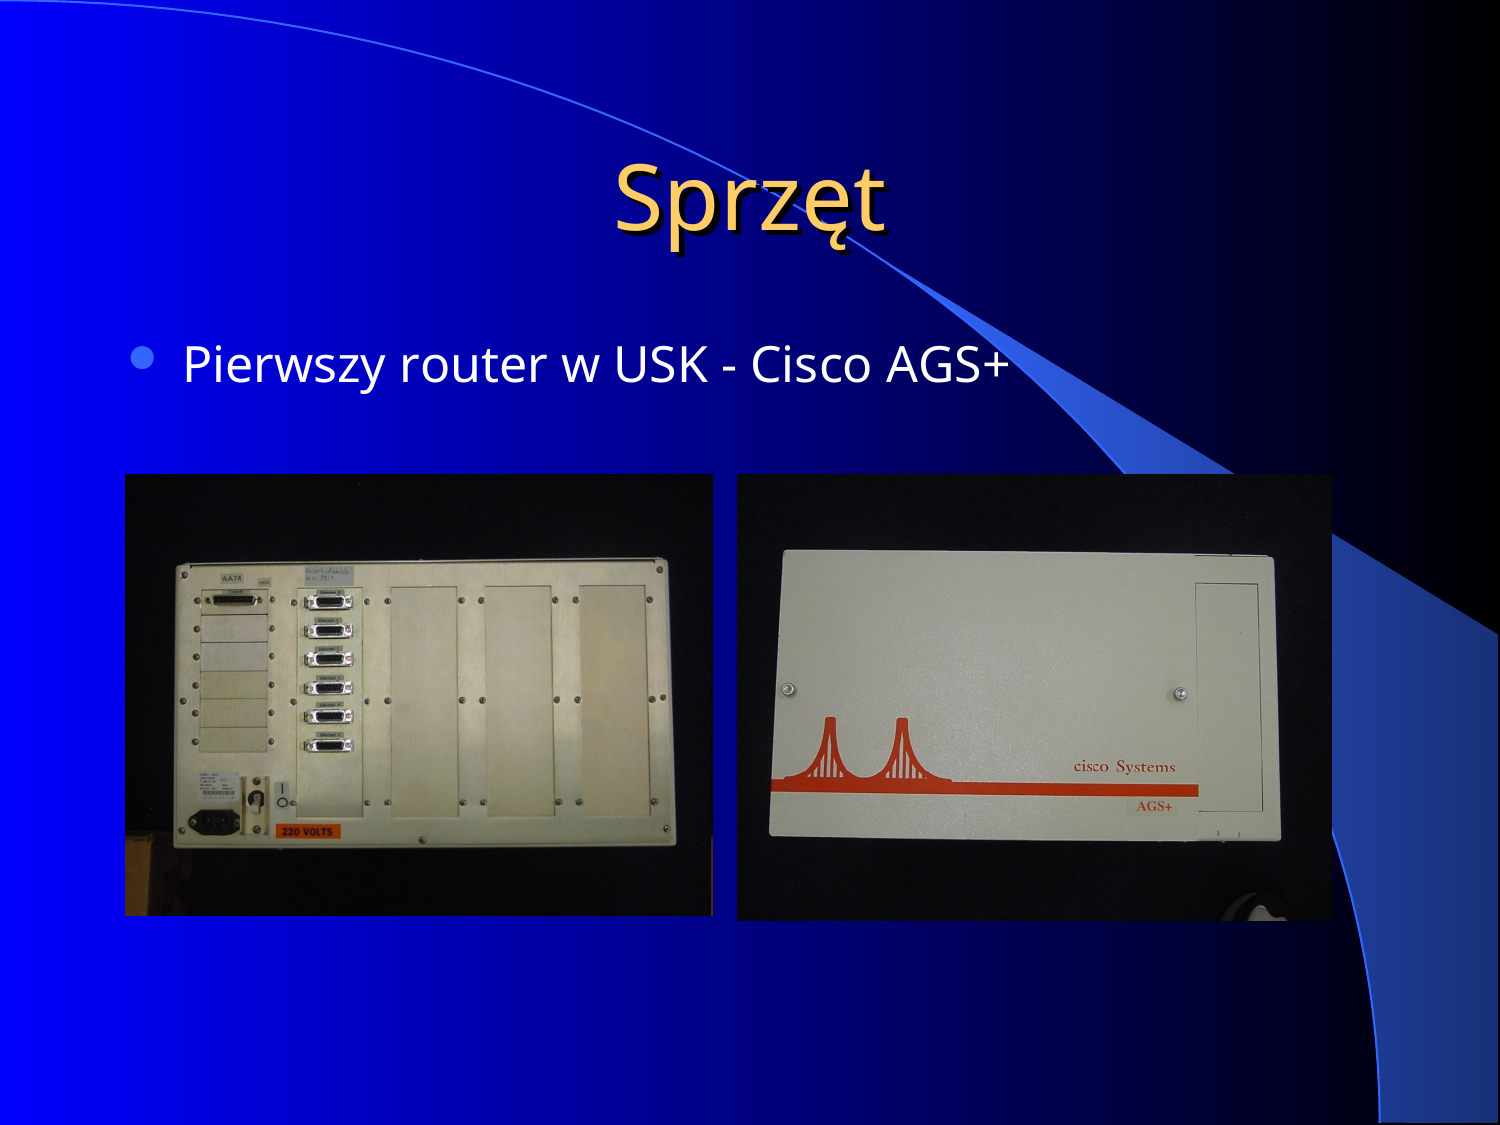

# Sprzęt
Pierwszy router w USK - Cisco AGS+